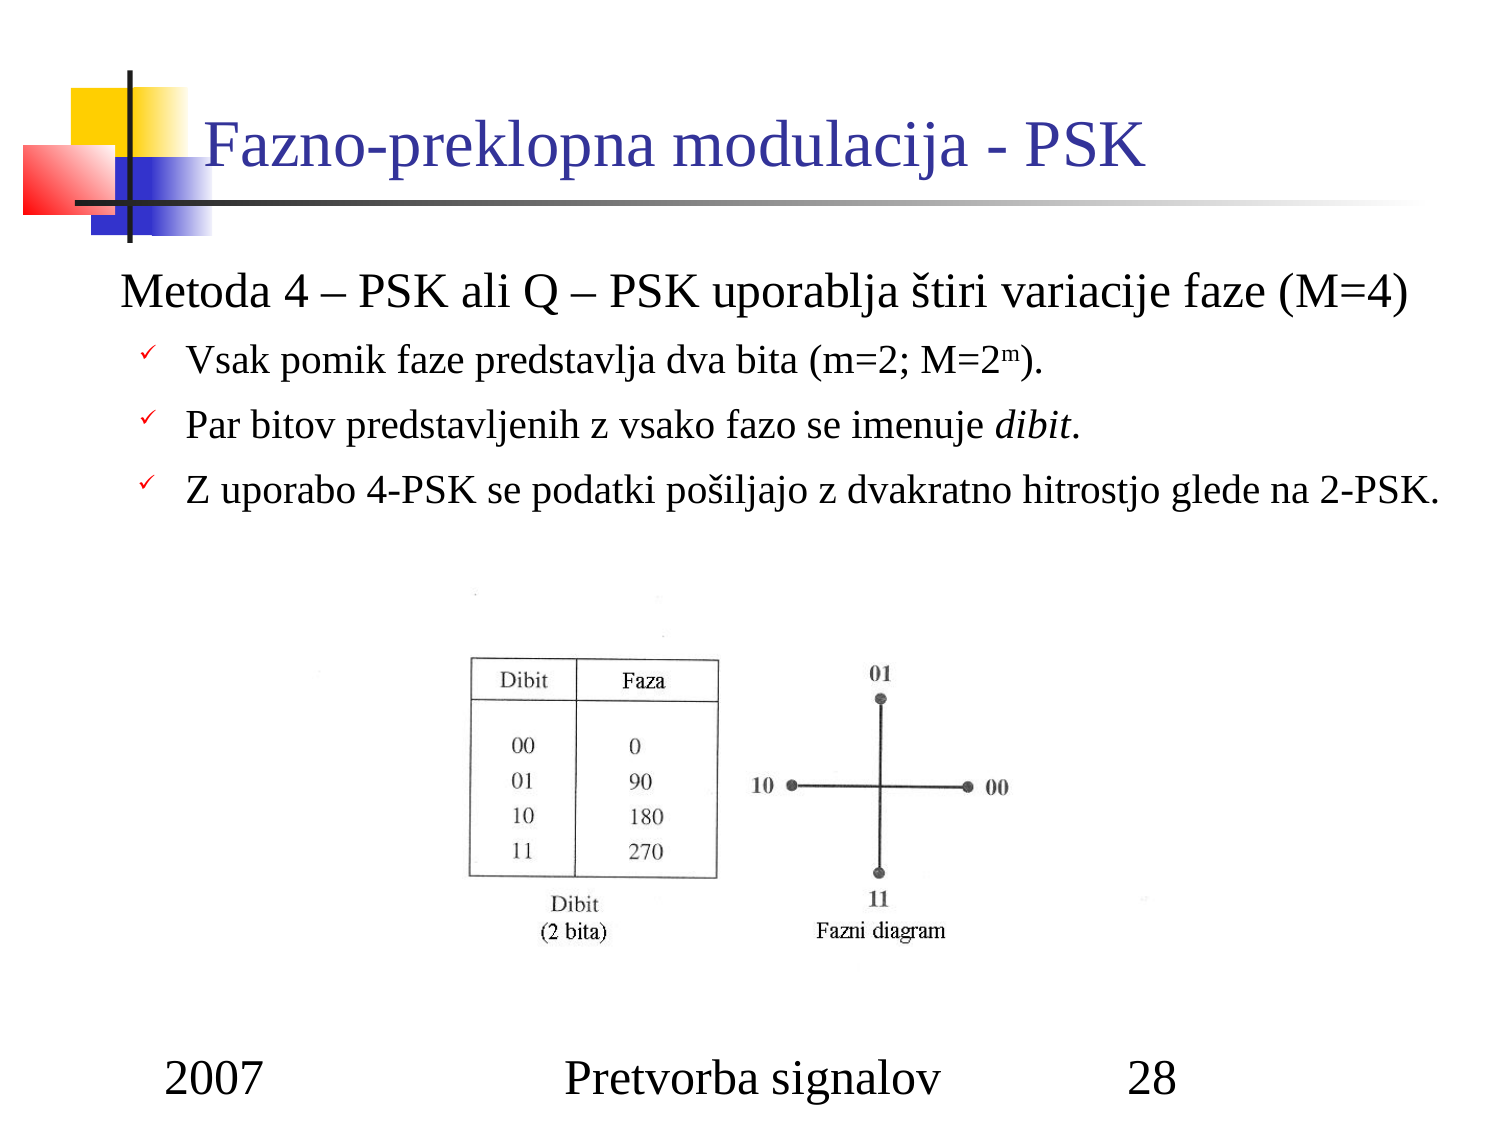

# Fazno-preklopna modulacija - PSK
	Metoda 4 – PSK ali Q – PSK uporablja štiri variacije faze (M=4)
Vsak pomik faze predstavlja dva bita (m=2; M=2m).
Par bitov predstavljenih z vsako fazo se imenuje dibit.
Z uporabo 4-PSK se podatki pošiljajo z dvakratno hitrostjo glede na 2-PSK.
2007
Pretvorba signalov
28